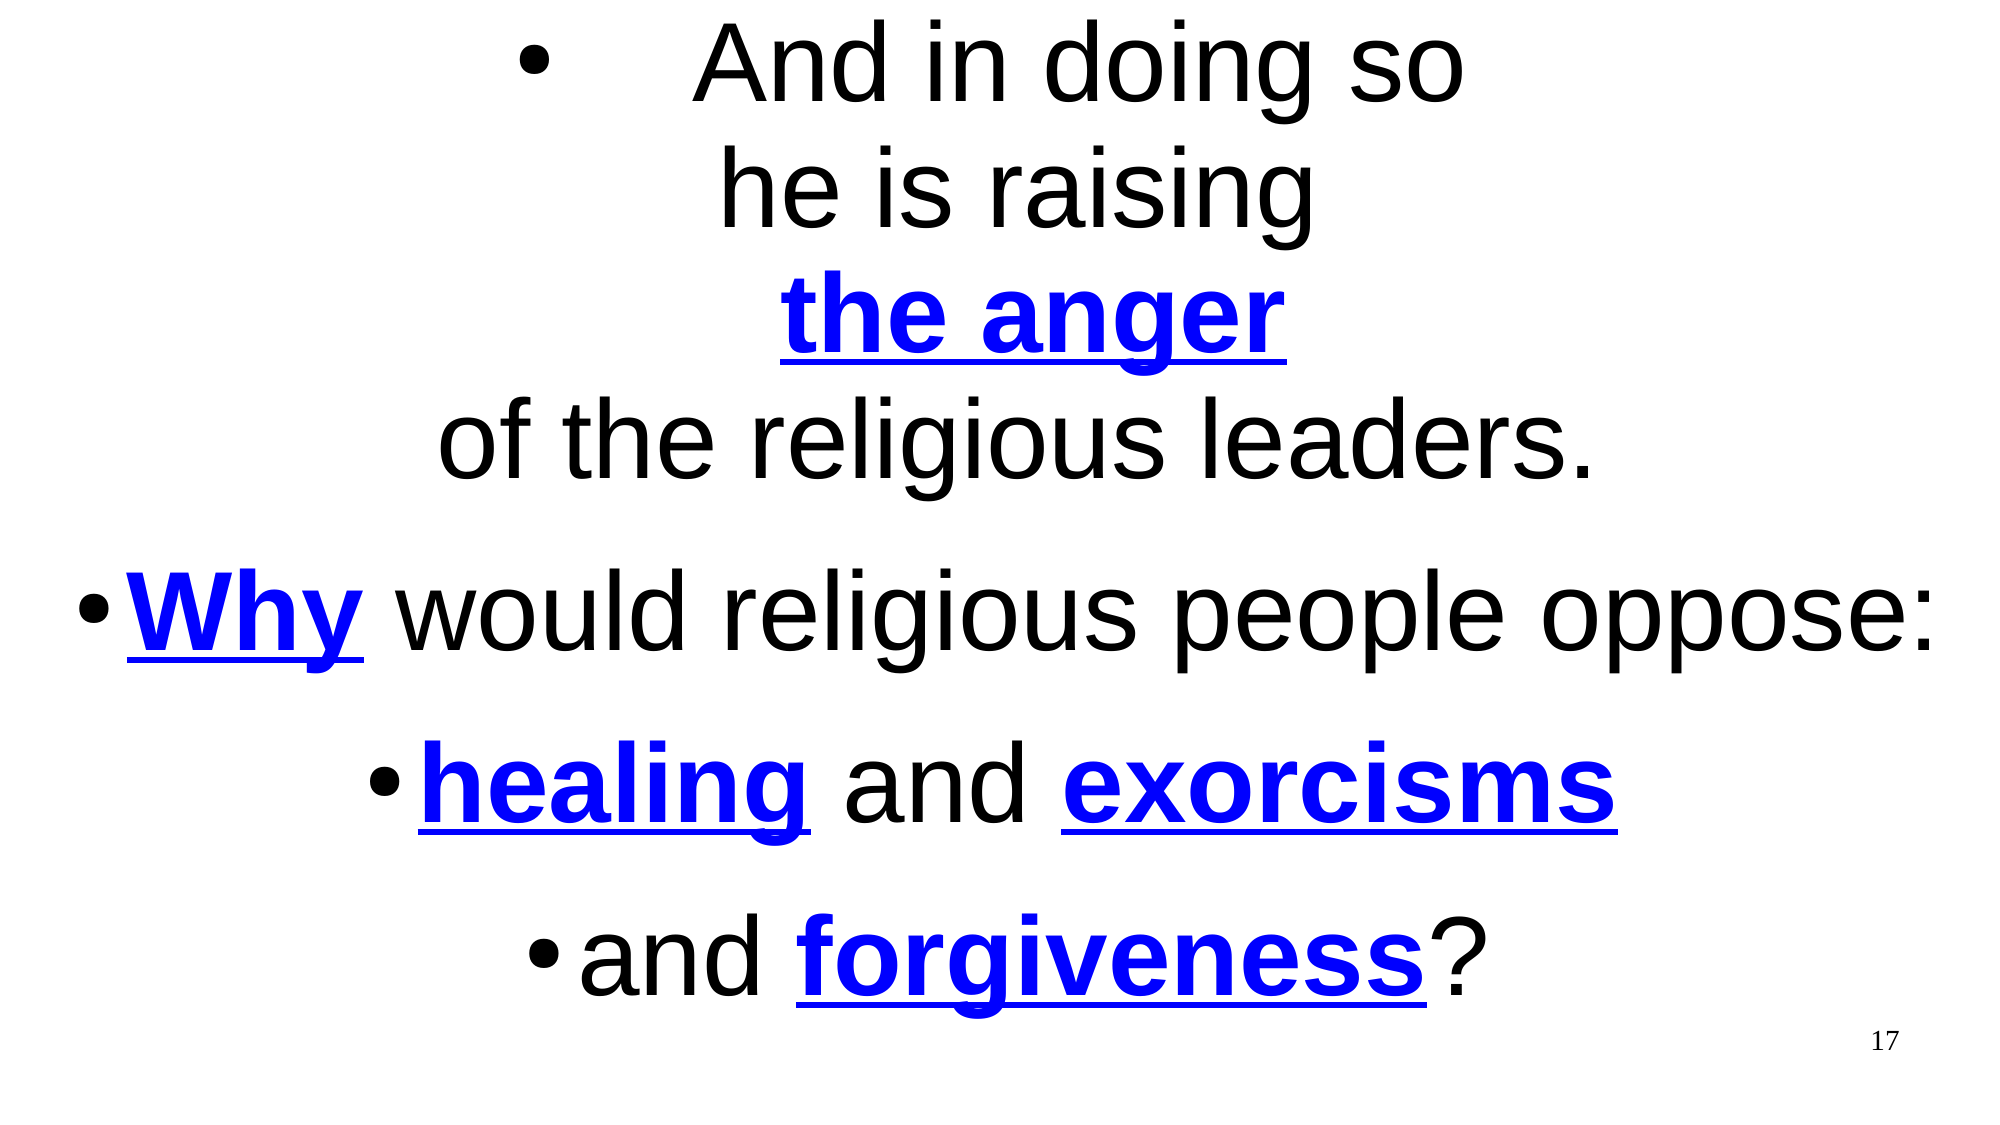

# And in doing so he is raising the anger of the religious leaders.
Why would religious people oppose:
healing and exorcisms
and forgiveness?
17